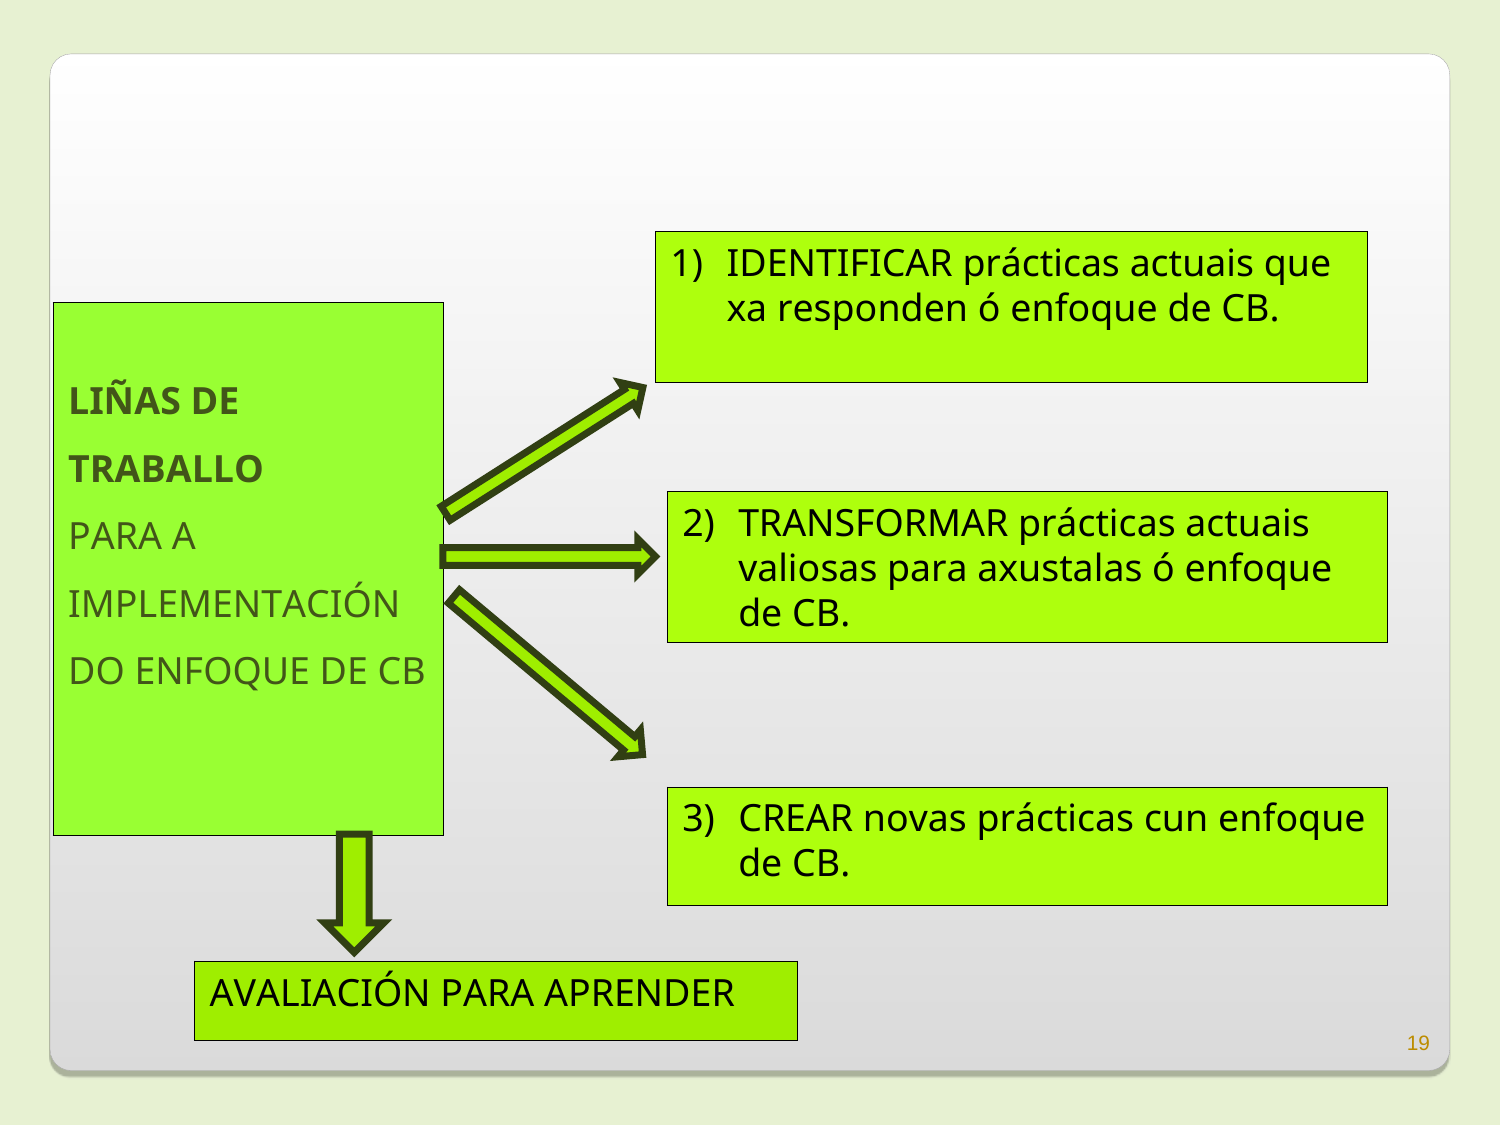

| IDENTIFICAR prácticas actuais que xa responden ó enfoque de CB. |
| --- |
| LIÑAS DE TRABALLO PARA A IMPLEMENTACIÓN DO ENFOQUE DE CB |
| --- |
| TRANSFORMAR prácticas actuais valiosas para axustalas ó enfoque de CB. |
| --- |
| CREAR novas prácticas cun enfoque de CB. |
| --- |
| AVALIACIÓN PARA APRENDER |
| --- |